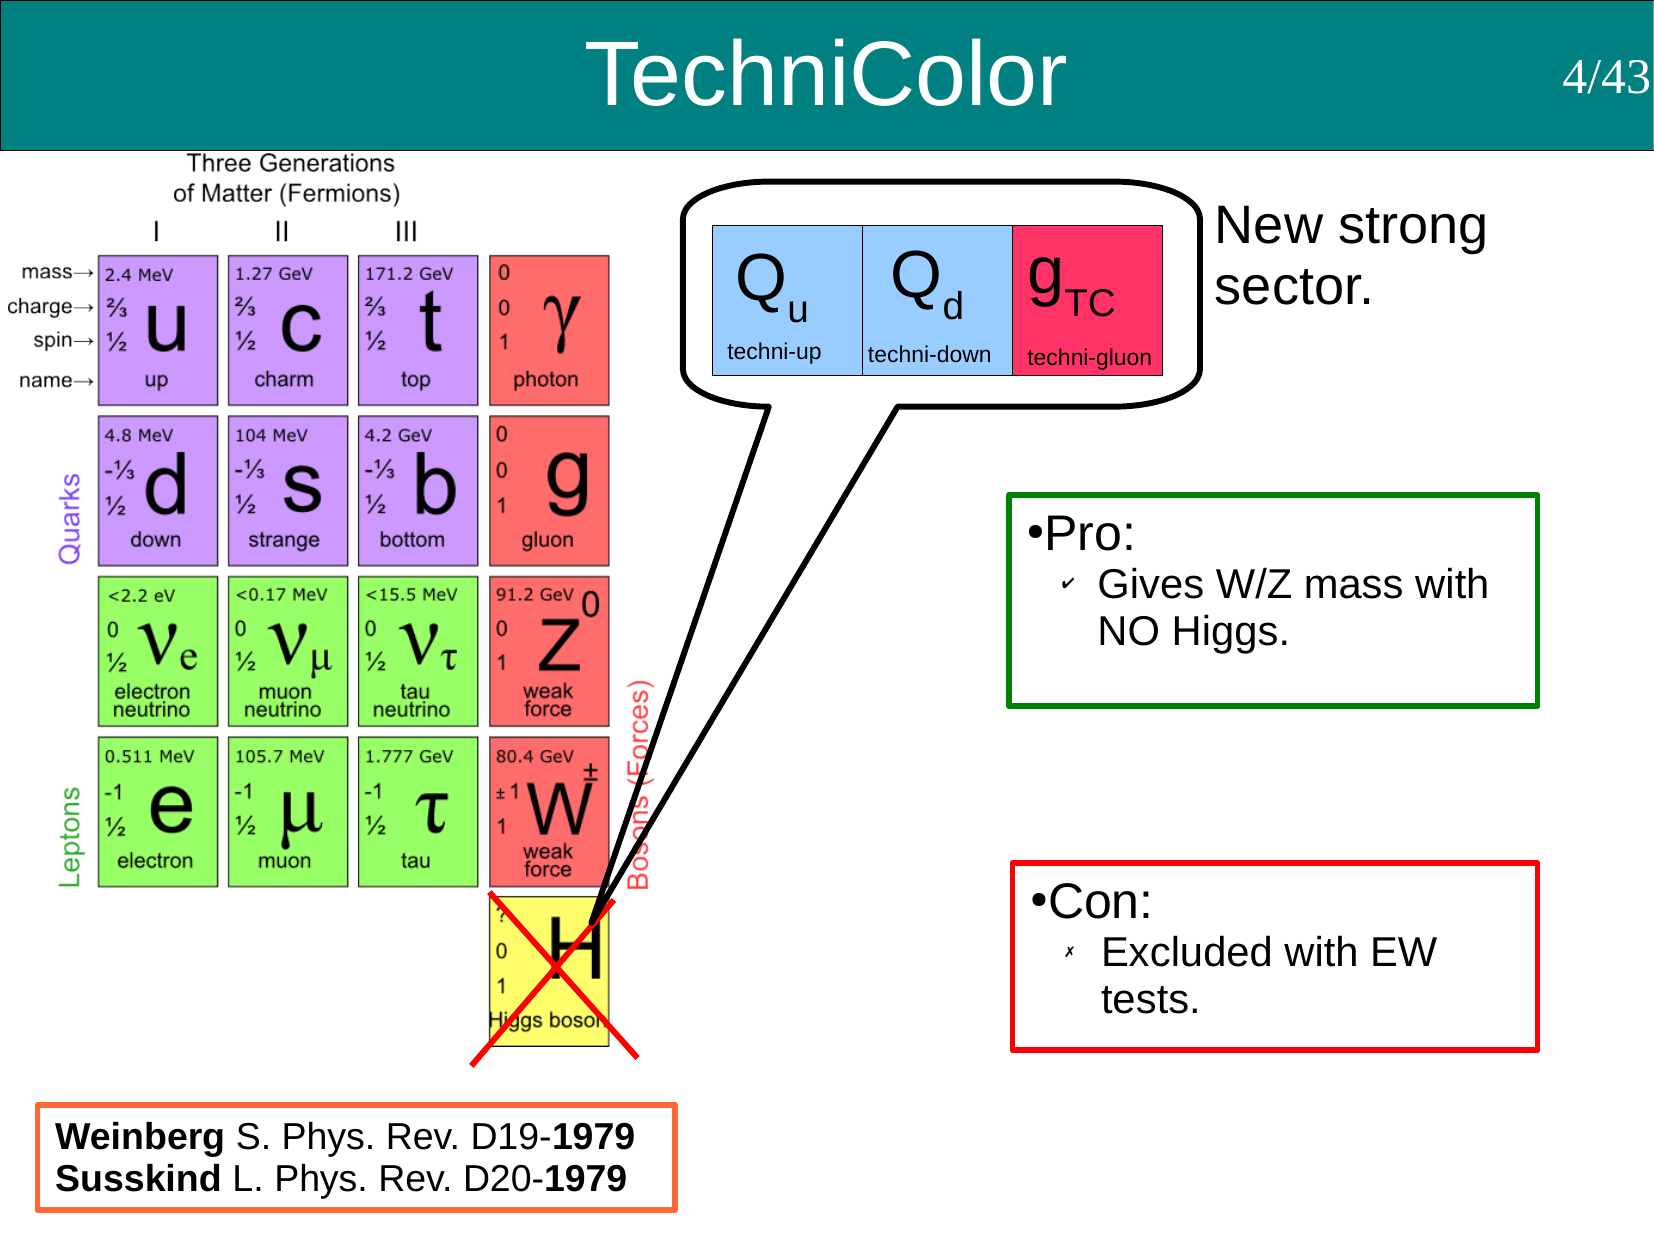

# TechniColor
4
New strong
sector.
gTC
Qd
Qu
techni-up
techni-down
techni-gluon
Pro:
Gives W/Z mass with NO Higgs.
Con:
Excluded with EW tests.
Weinberg S. Phys. Rev. D19-1979
Susskind L. Phys. Rev. D20-1979